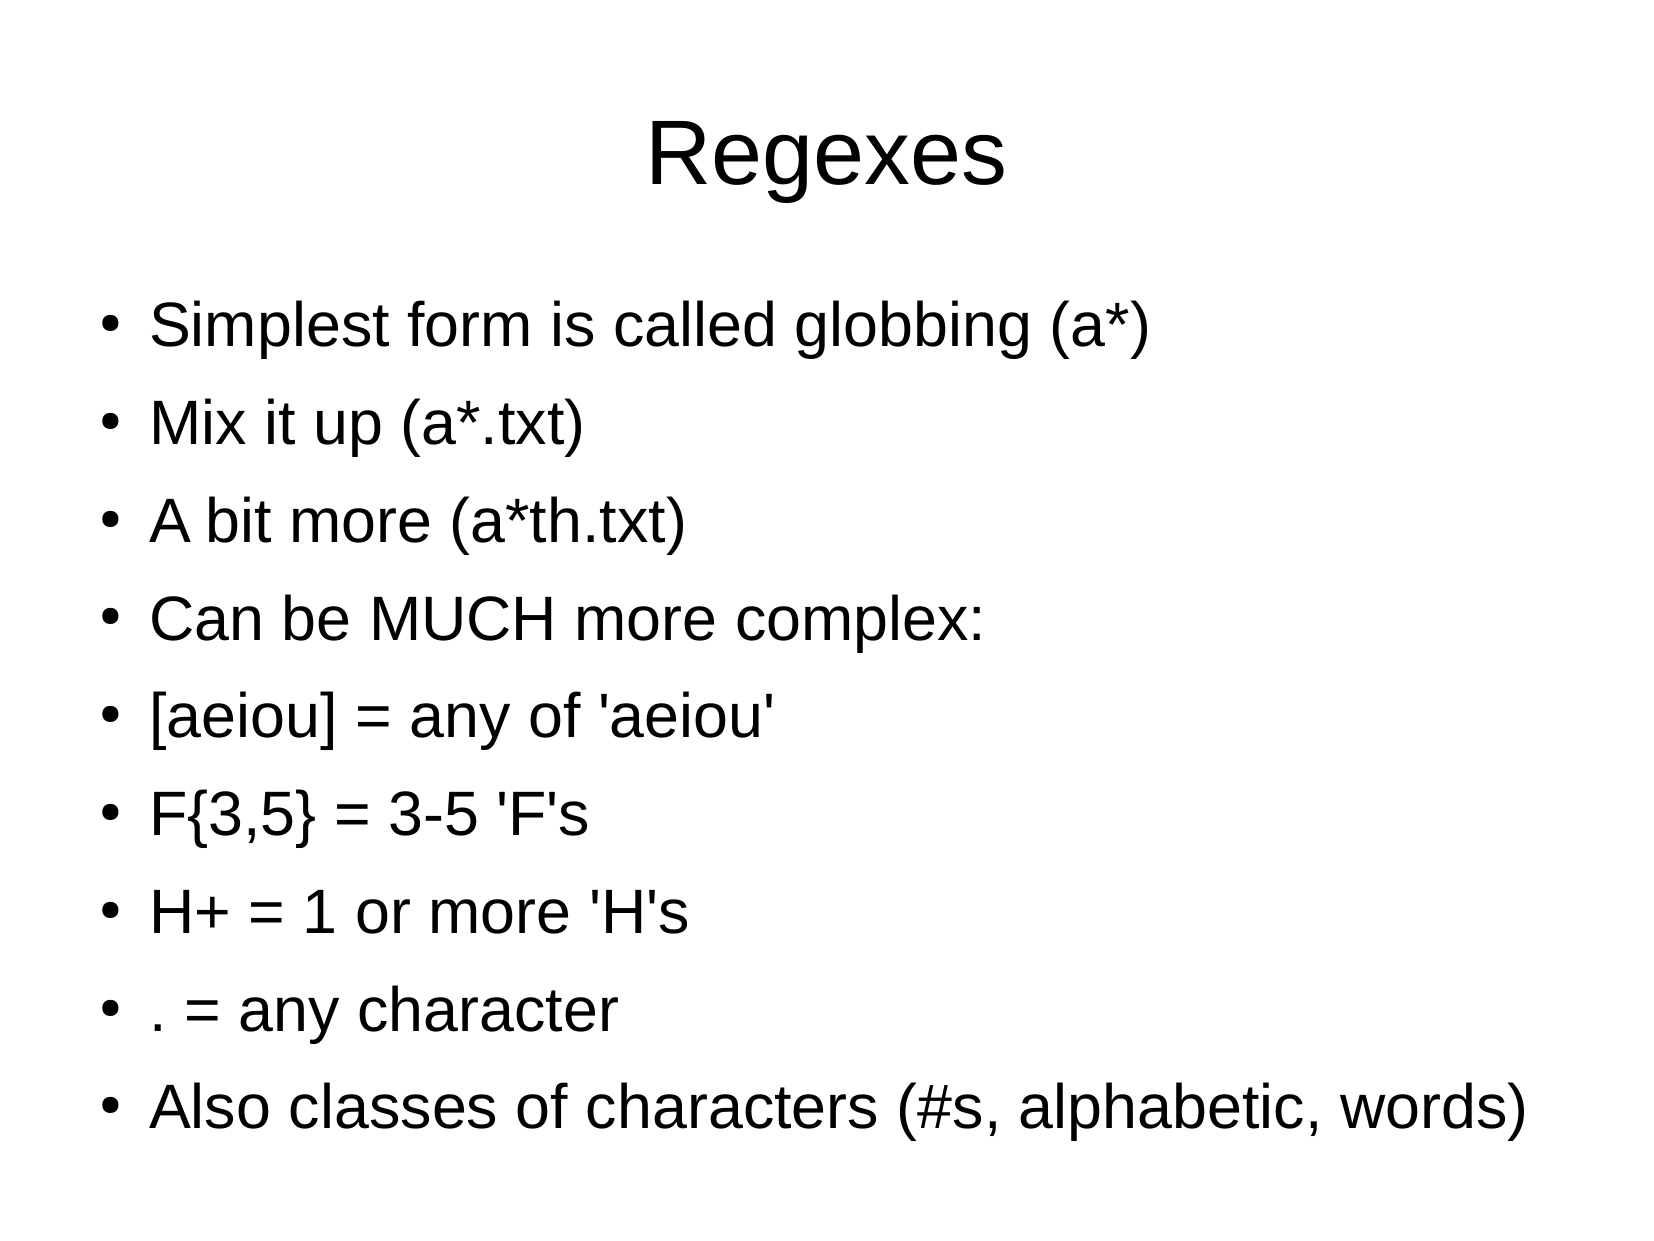

# Regexes
Simplest form is called globbing (a*)
Mix it up (a*.txt)
A bit more (a*th.txt)
Can be MUCH more complex:
[aeiou] = any of 'aeiou'
F{3,5} = 3-5 'F's
H+ = 1 or more 'H's
. = any character
Also classes of characters (#s, alphabetic, words)